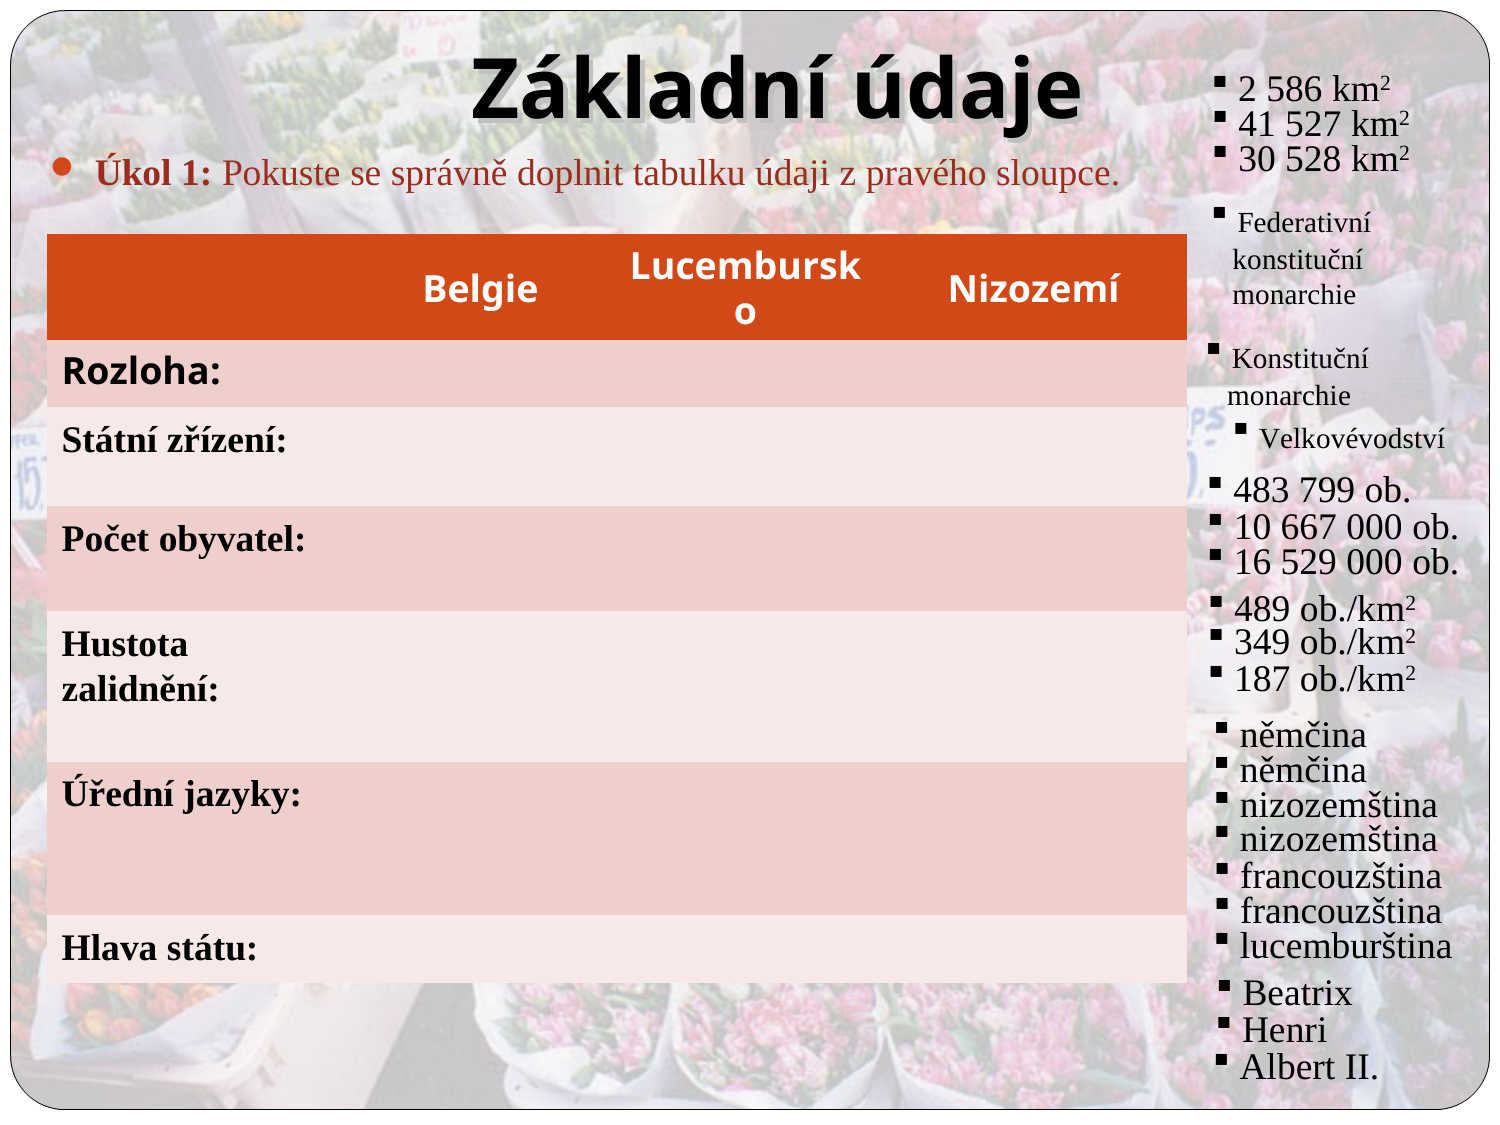

# Základní údaje
 2 586 km2
 41 527 km2
 30 528 km2
Úkol 1: Pokuste se správně doplnit tabulku údaji z pravého sloupce.
 Federativní
 konstituční
 monarchie
| | Belgie | Lucembursko | Nizozemí |
| --- | --- | --- | --- |
| Rozloha: | | | |
| Státní zřízení: | | | |
| Počet obyvatel: | | | |
| Hustota zalidnění: | | | |
| Úřední jazyky: | | | |
| Hlava státu: | | | |
 Konstituční
 monarchie
 Velkovévodství
 483 799 ob.
 10 667 000 ob.
 16 529 000 ob.
 489 ob./km2
 349 ob./km2
 187 ob./km2
 němčina
 němčina
 nizozemština
 nizozemština
 francouzština
 francouzština
 lucemburština
 Beatrix
 Henri
 Albert II.